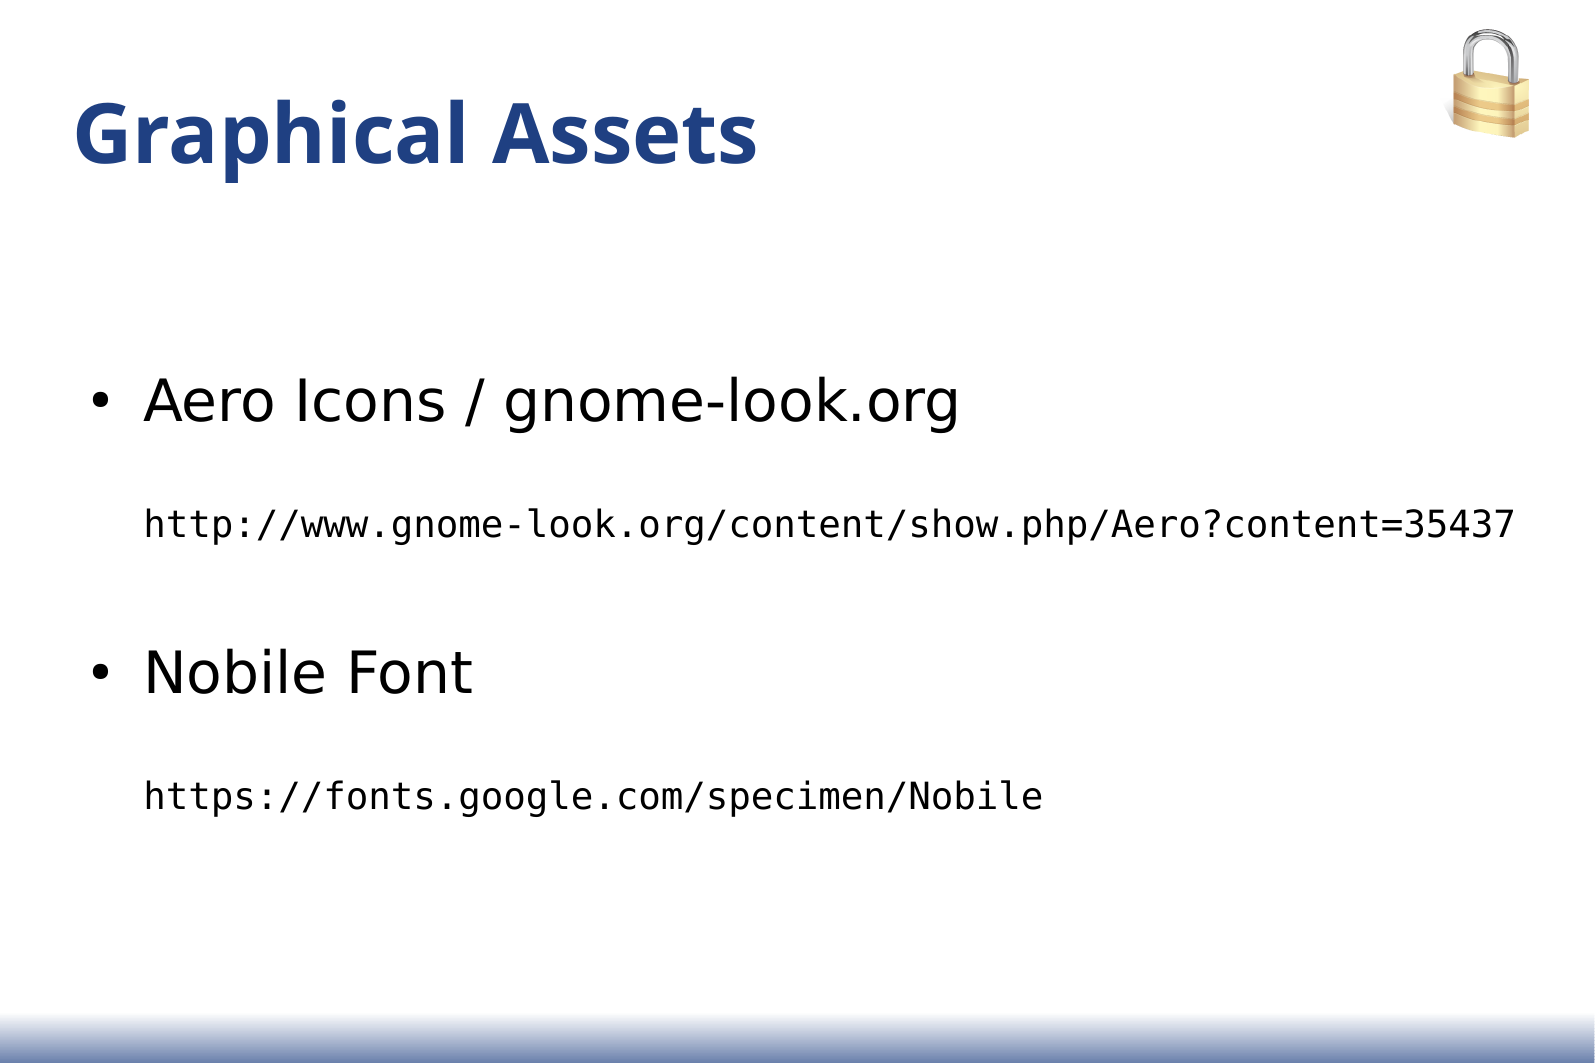

# Graphical Assets
Aero Icons / gnome-look.org
http://www.gnome-look.org/content/show.php/Aero?content=35437
Nobile Font
https://fonts.google.com/specimen/Nobile